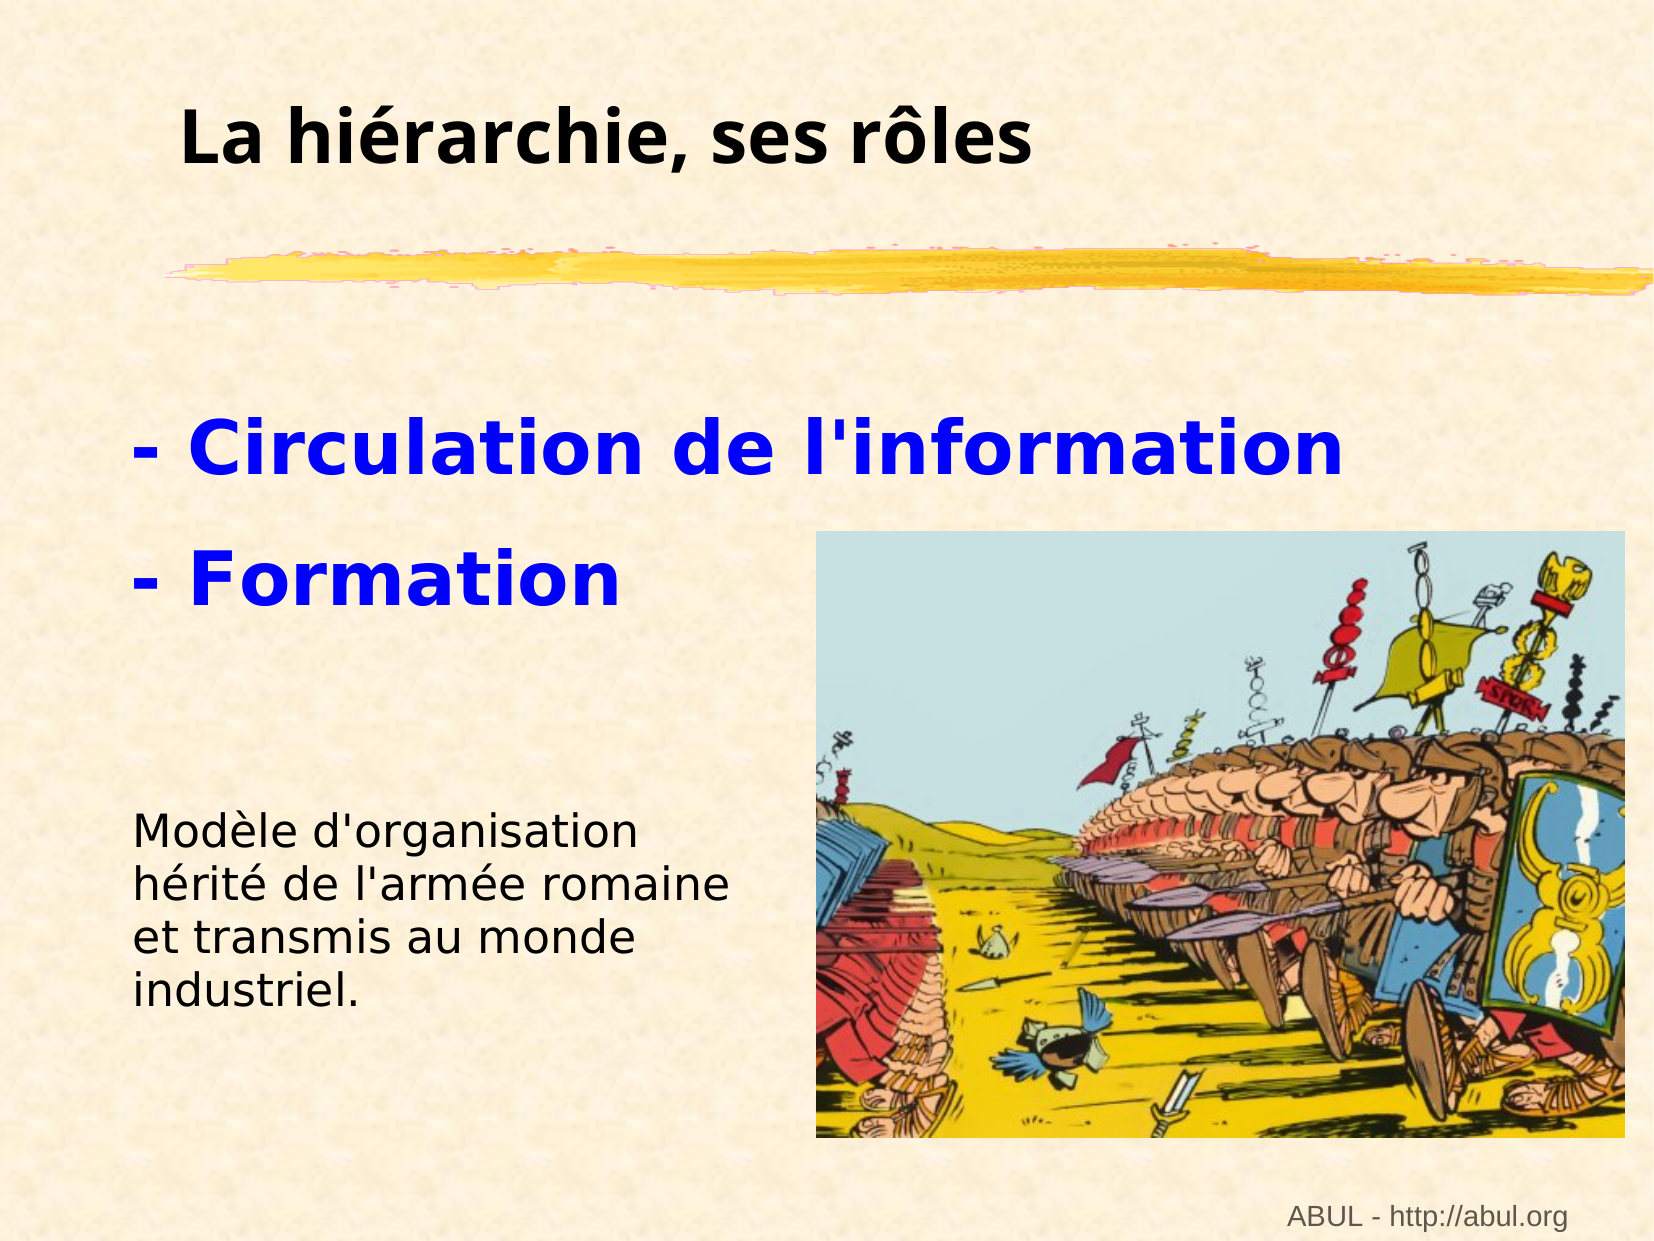

# La hiérarchie, ses rôles
- Circulation de l'information
- Formation
Modèle d'organisation hérité de l'armée romaine et transmis au monde industriel.